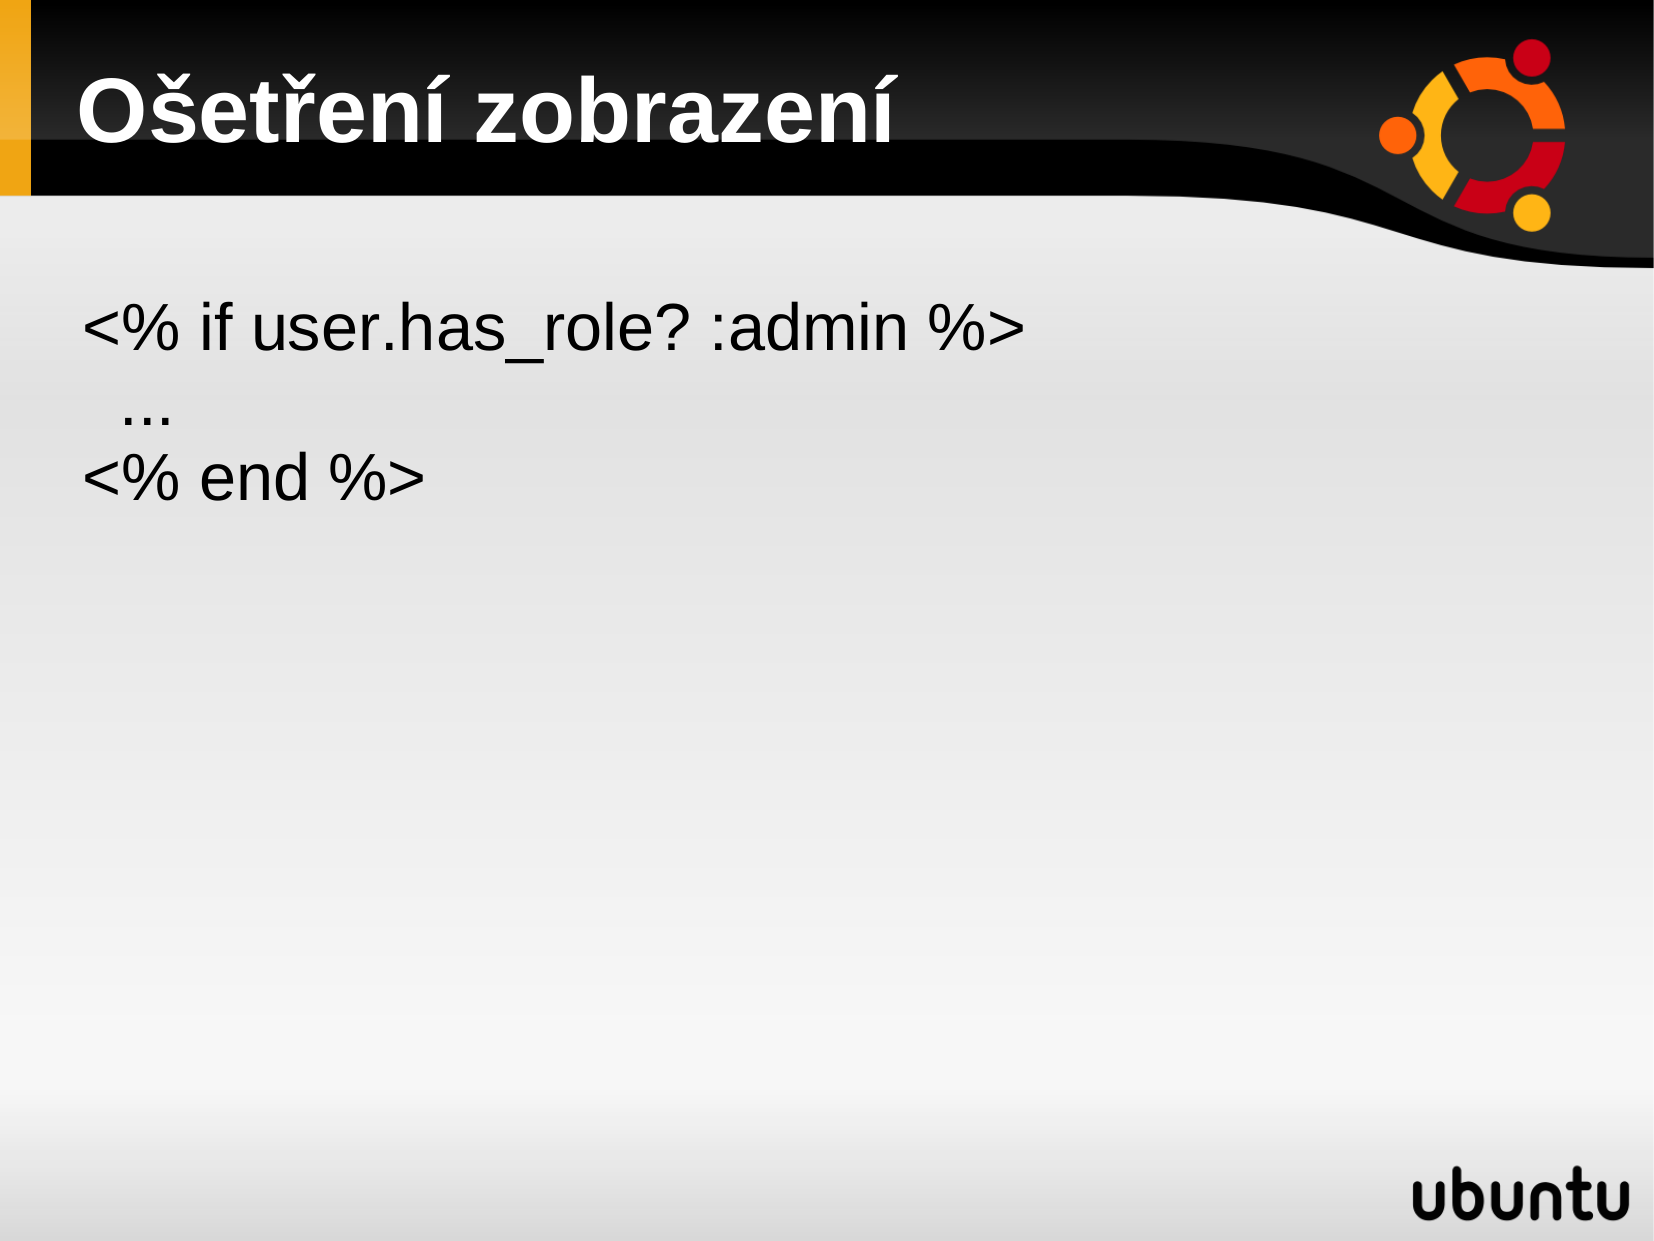

# Ošetření zobrazení
<% if user.has_role? :admin %>
 ...
<% end %>